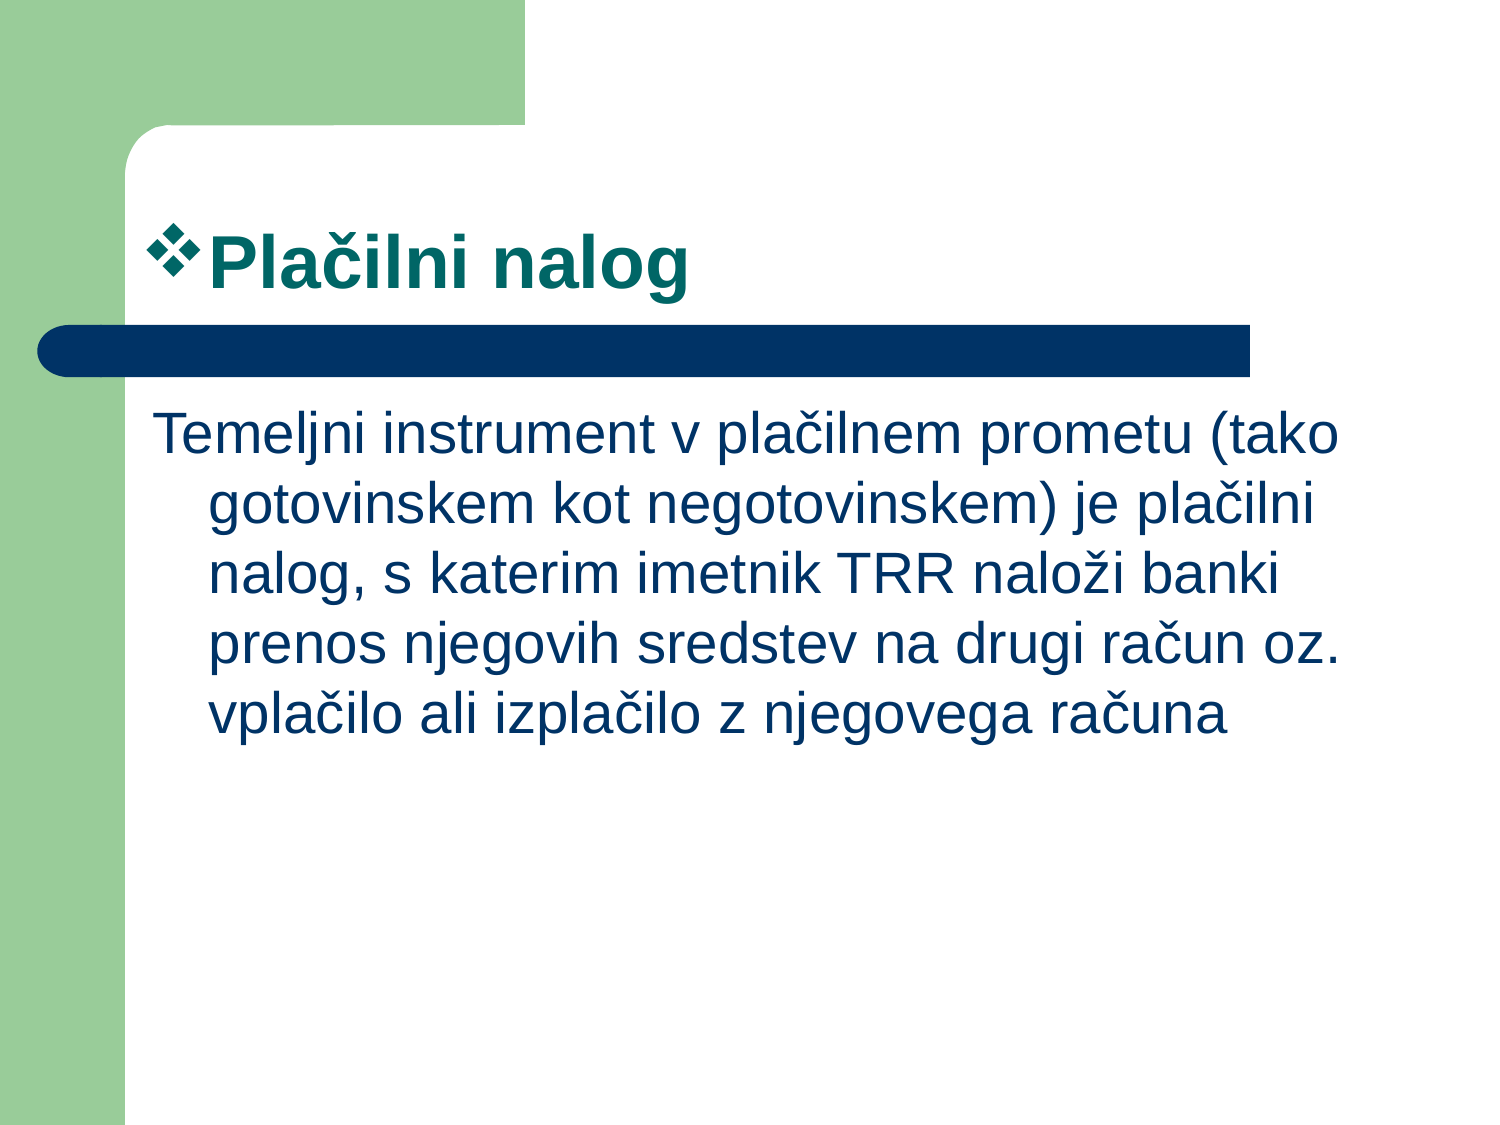

# Plačilni nalog
Temeljni instrument v plačilnem prometu (tako gotovinskem kot negotovinskem) je plačilni nalog, s katerim imetnik TRR naloži banki prenos njegovih sredstev na drugi račun oz. vplačilo ali izplačilo z njegovega računa